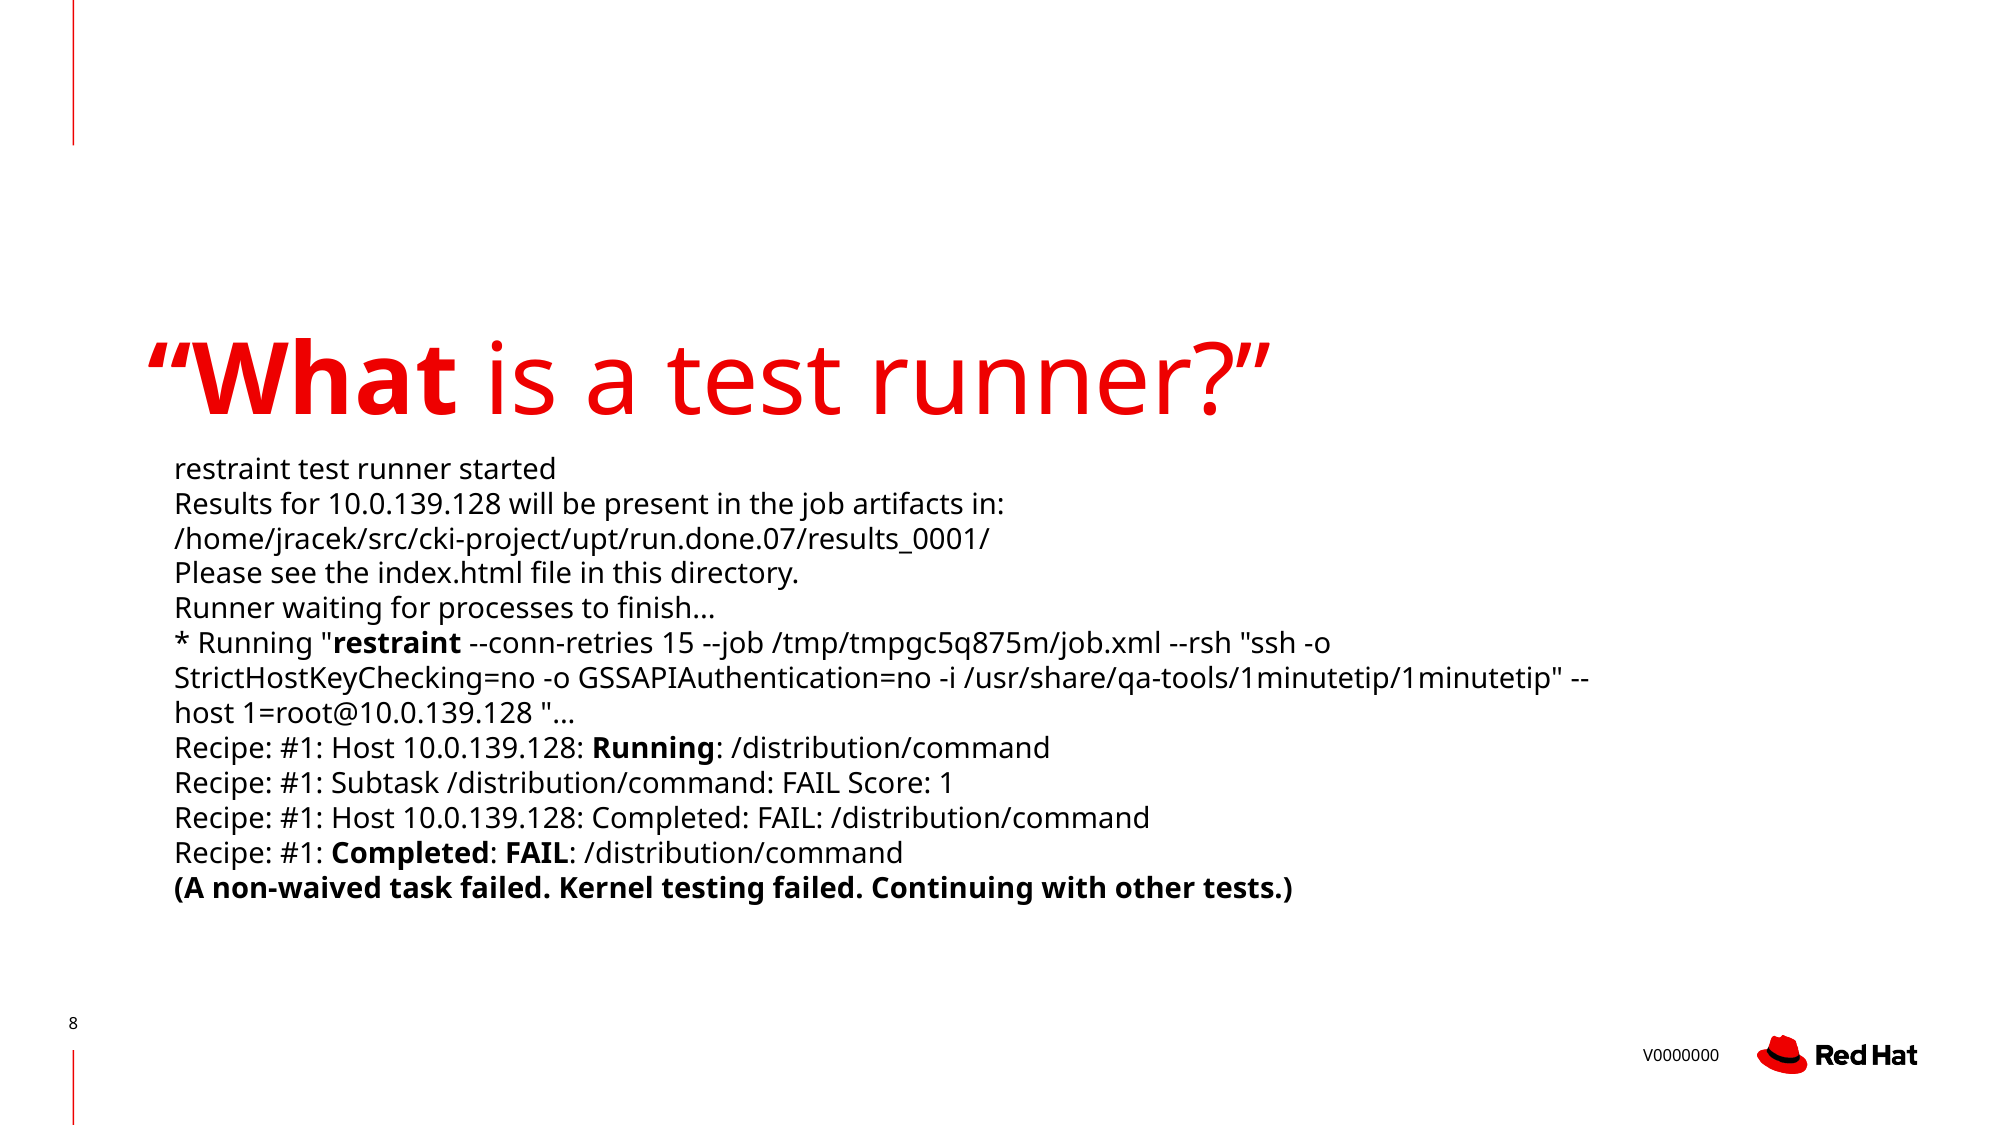

# “What is a test runner?”
restraint test runner started
Results for 10.0.139.128 will be present in the job artifacts in: /home/jracek/src/cki-project/upt/run.done.07/results_0001/
Please see the index.html file in this directory.
Runner waiting for processes to finish...
* Running "restraint --conn-retries 15 --job /tmp/tmpgc5q875m/job.xml --rsh "ssh -o StrictHostKeyChecking=no -o GSSAPIAuthentication=no -i /usr/share/qa-tools/1minutetip/1minutetip" --host 1=root@10.0.139.128 "...
Recipe: #1: Host 10.0.139.128: Running: /distribution/command
Recipe: #1: Subtask /distribution/command: FAIL Score: 1
Recipe: #1: Host 10.0.139.128: Completed: FAIL: /distribution/command
Recipe: #1: Completed: FAIL: /distribution/command
(A non-waived task failed. Kernel testing failed. Continuing with other tests.)